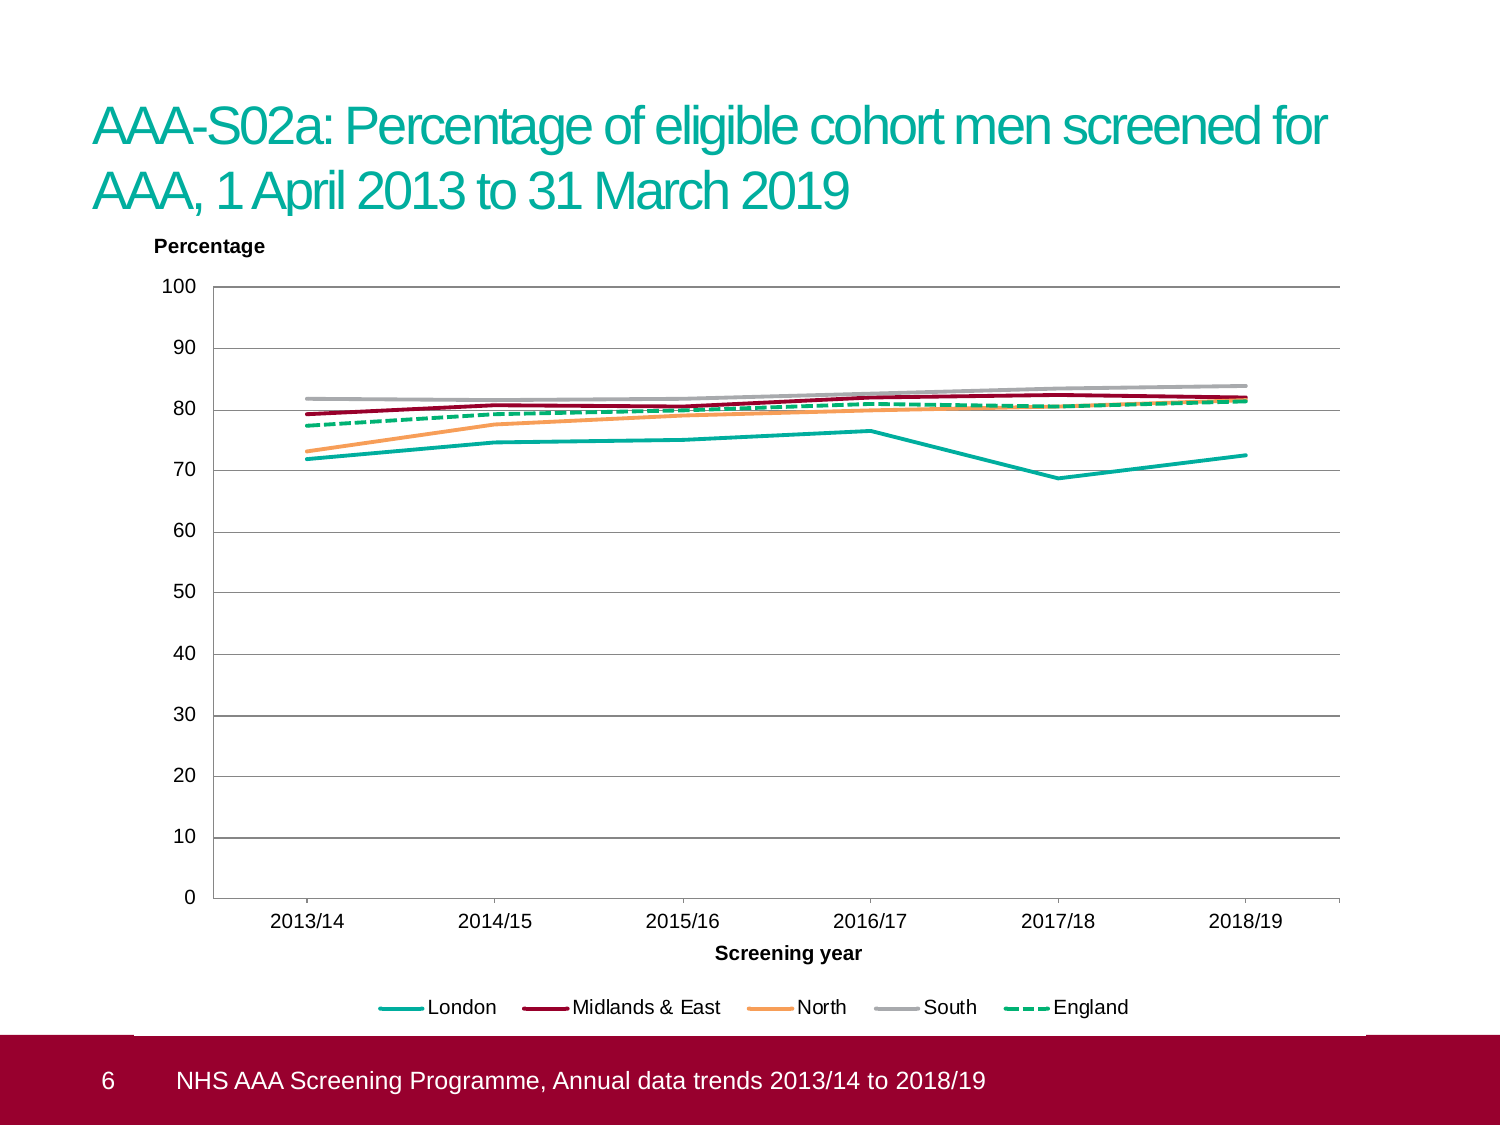

# AAA-S02a: Percentage of eligible cohort men screened for AAA, 1 April 2013 to 31 March 2019
NHS AAA Screening Programme, Annual data trends 2013/14 to 2018/19